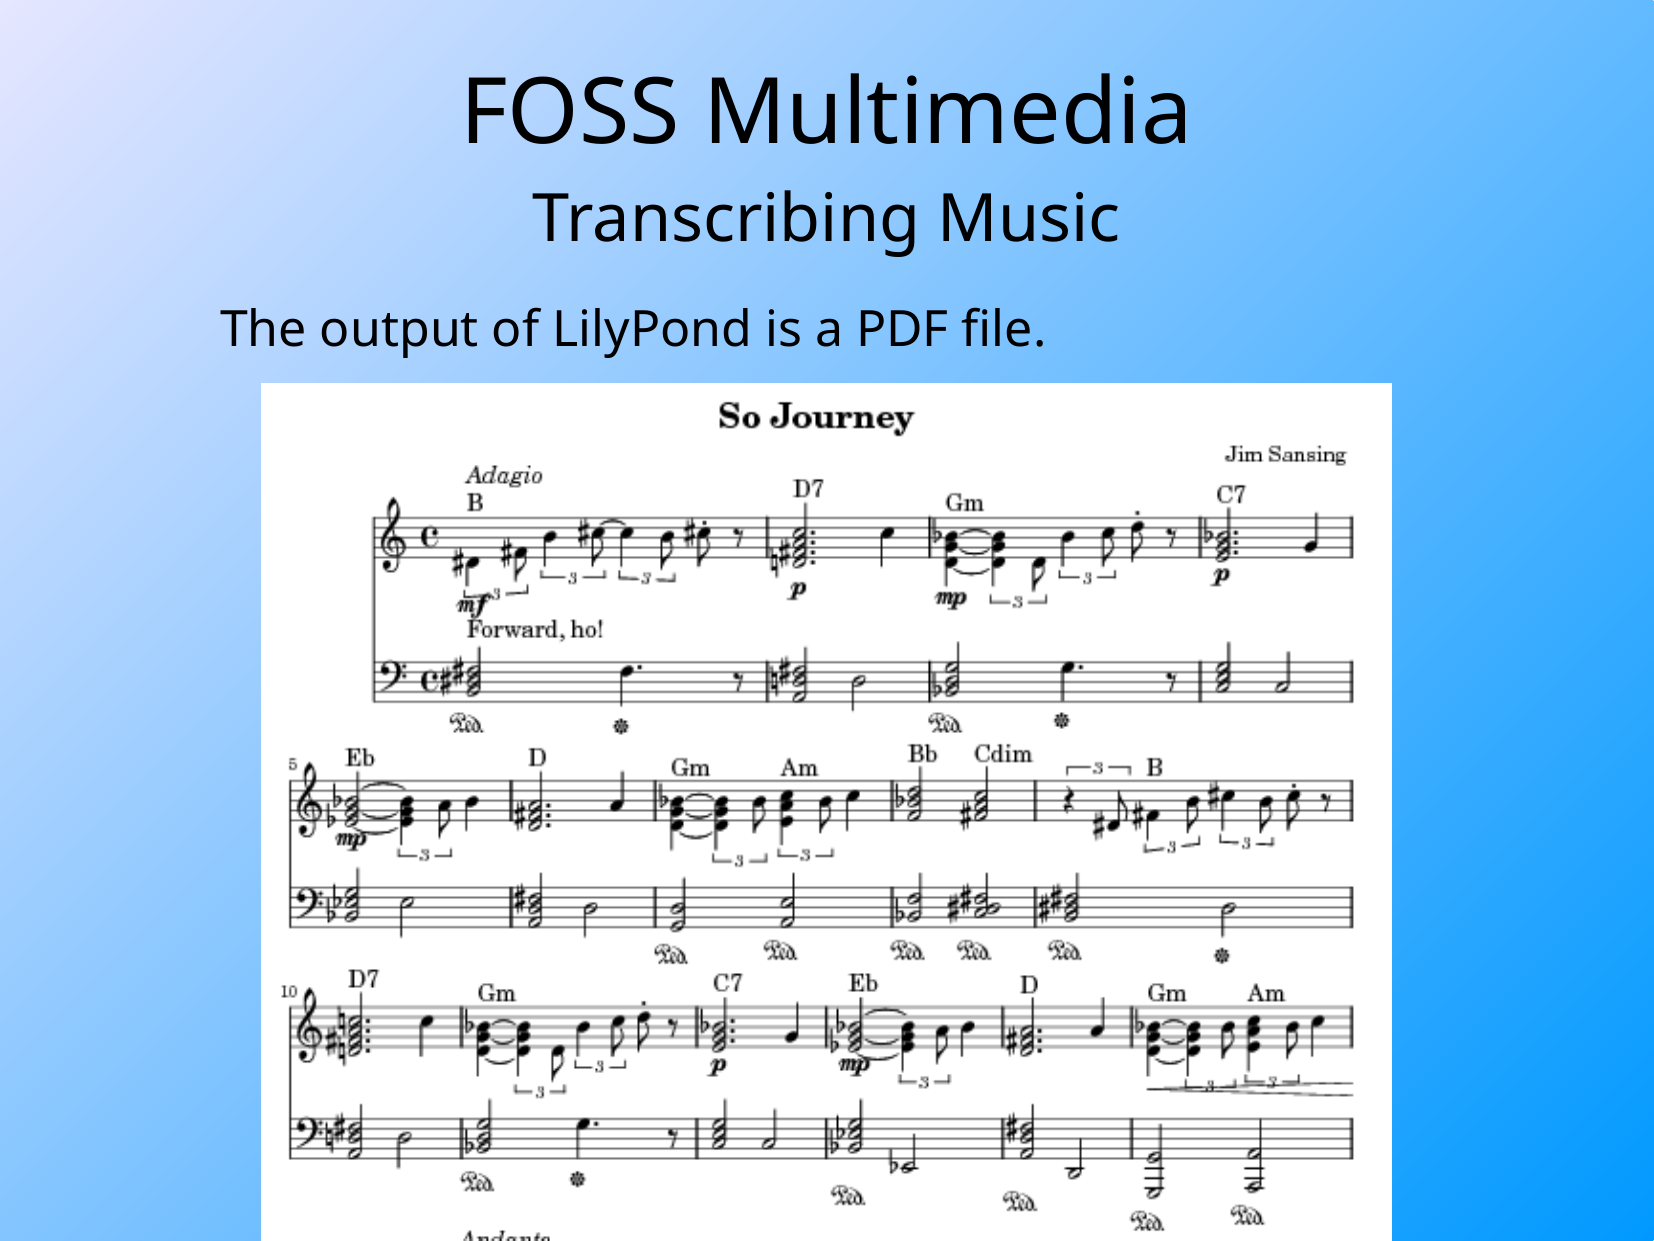

# FOSS Multimedia Transcribing Music
The output of LilyPond is a PDF file.